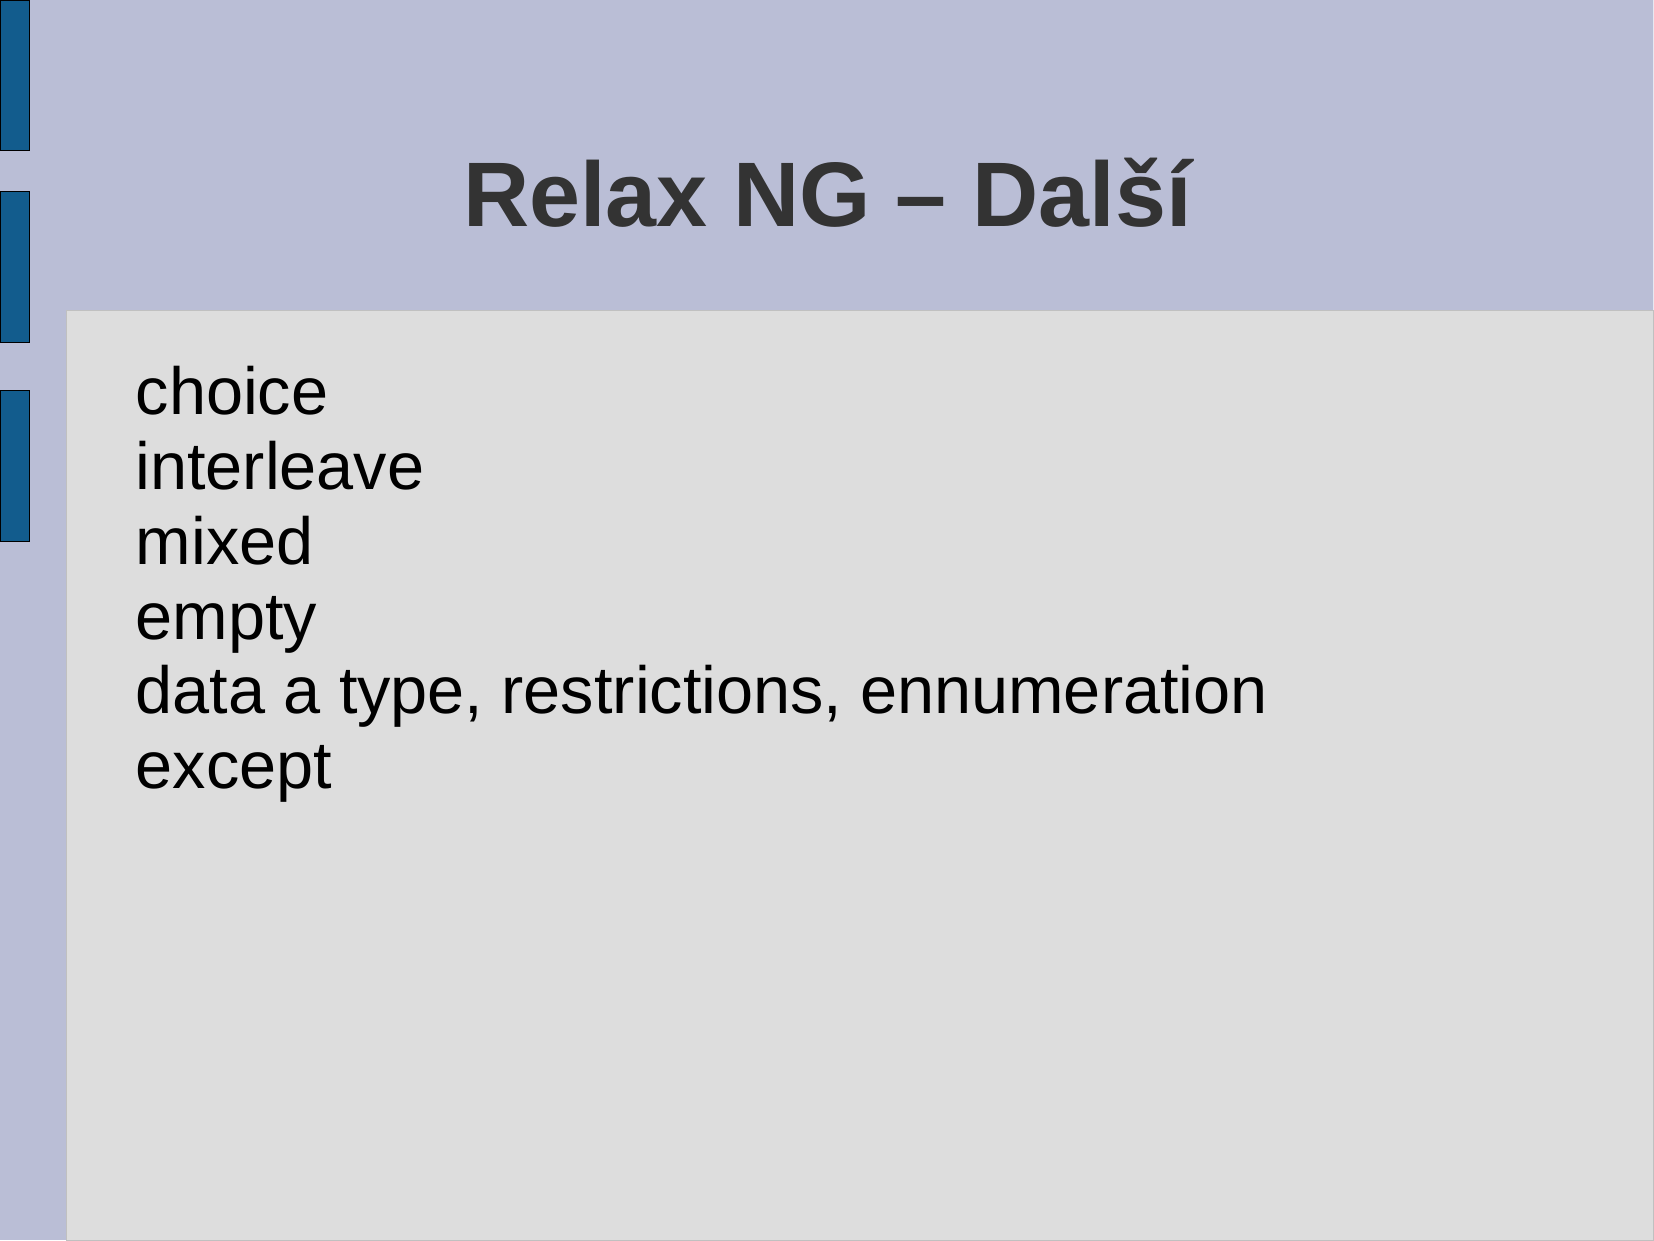

# Relax NG – Další
choice
interleave
mixed
empty
data a type, restrictions, ennumeration
except